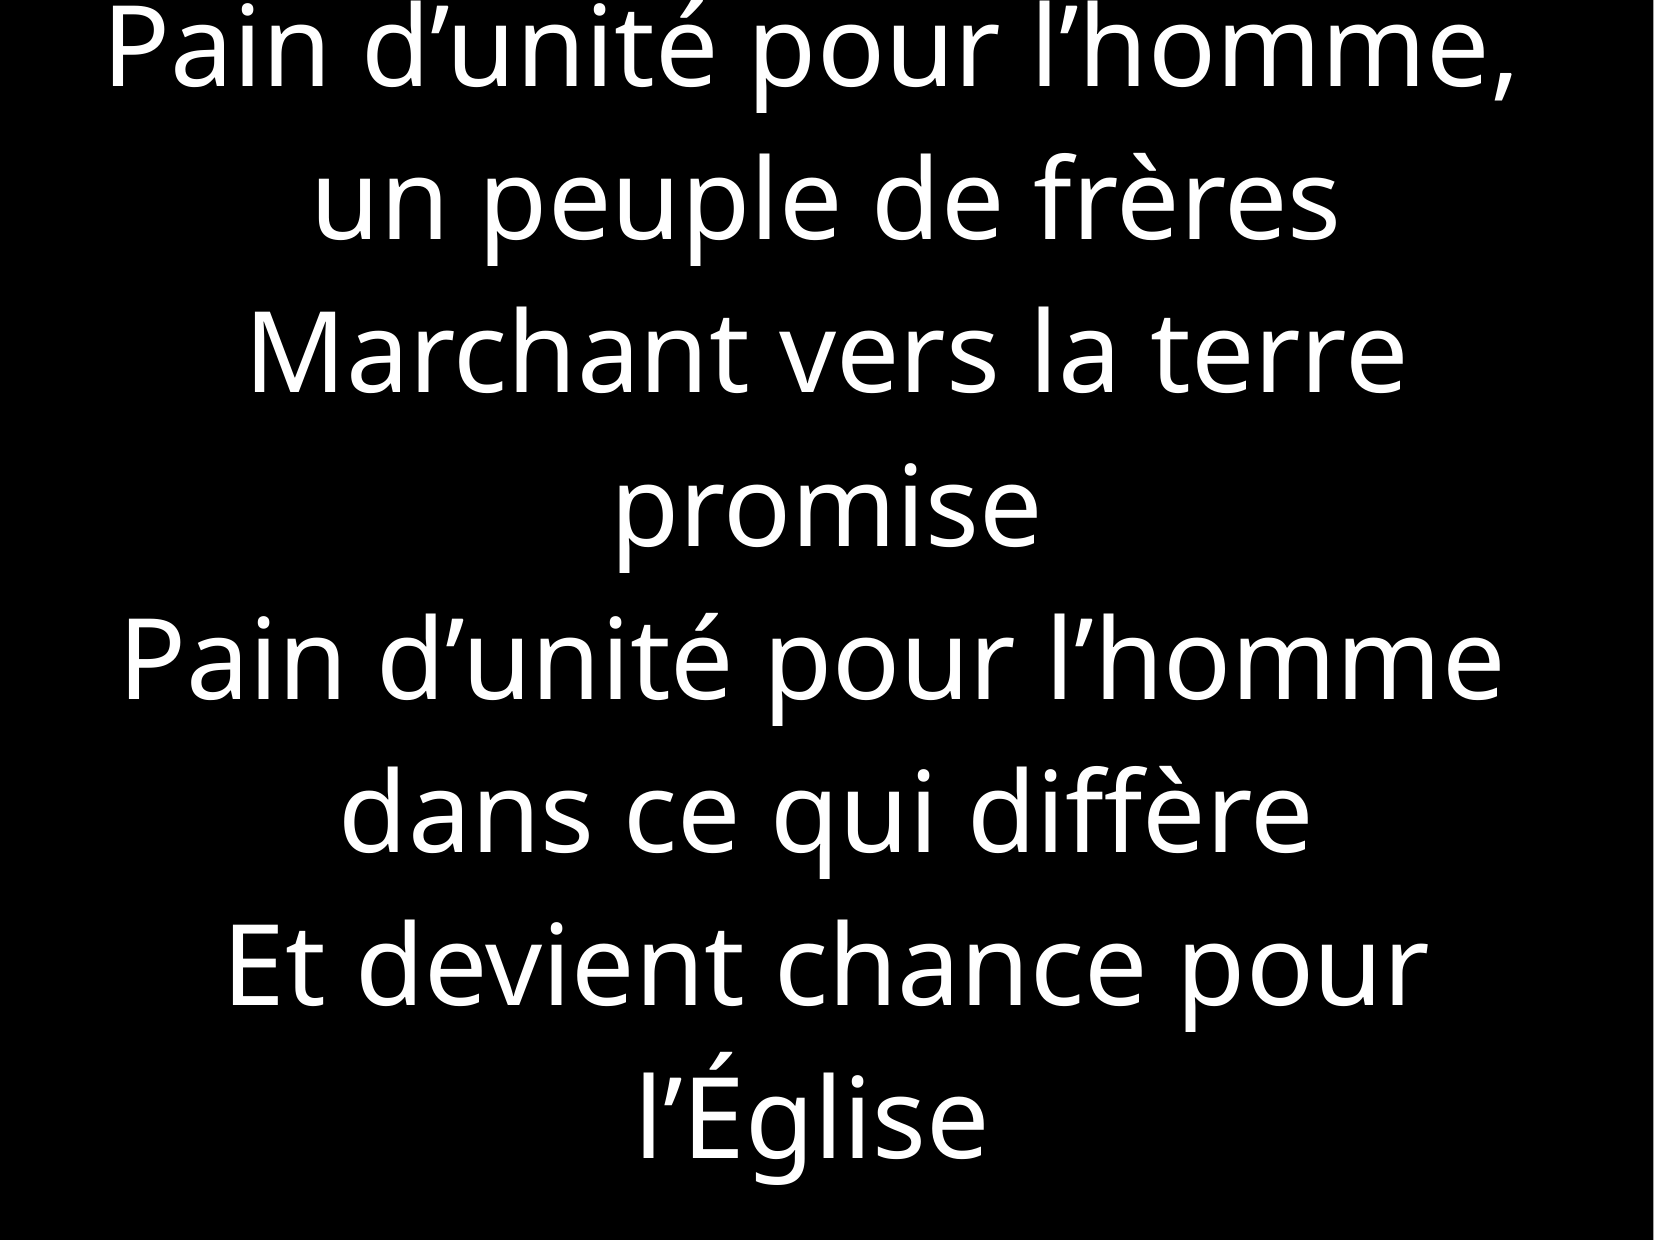

# Pain d’unité pour l’homme,
un peuple de frères
Marchant vers la terre promise
Pain d’unité pour l’homme
dans ce qui diffère
Et devient chance pour l’Église